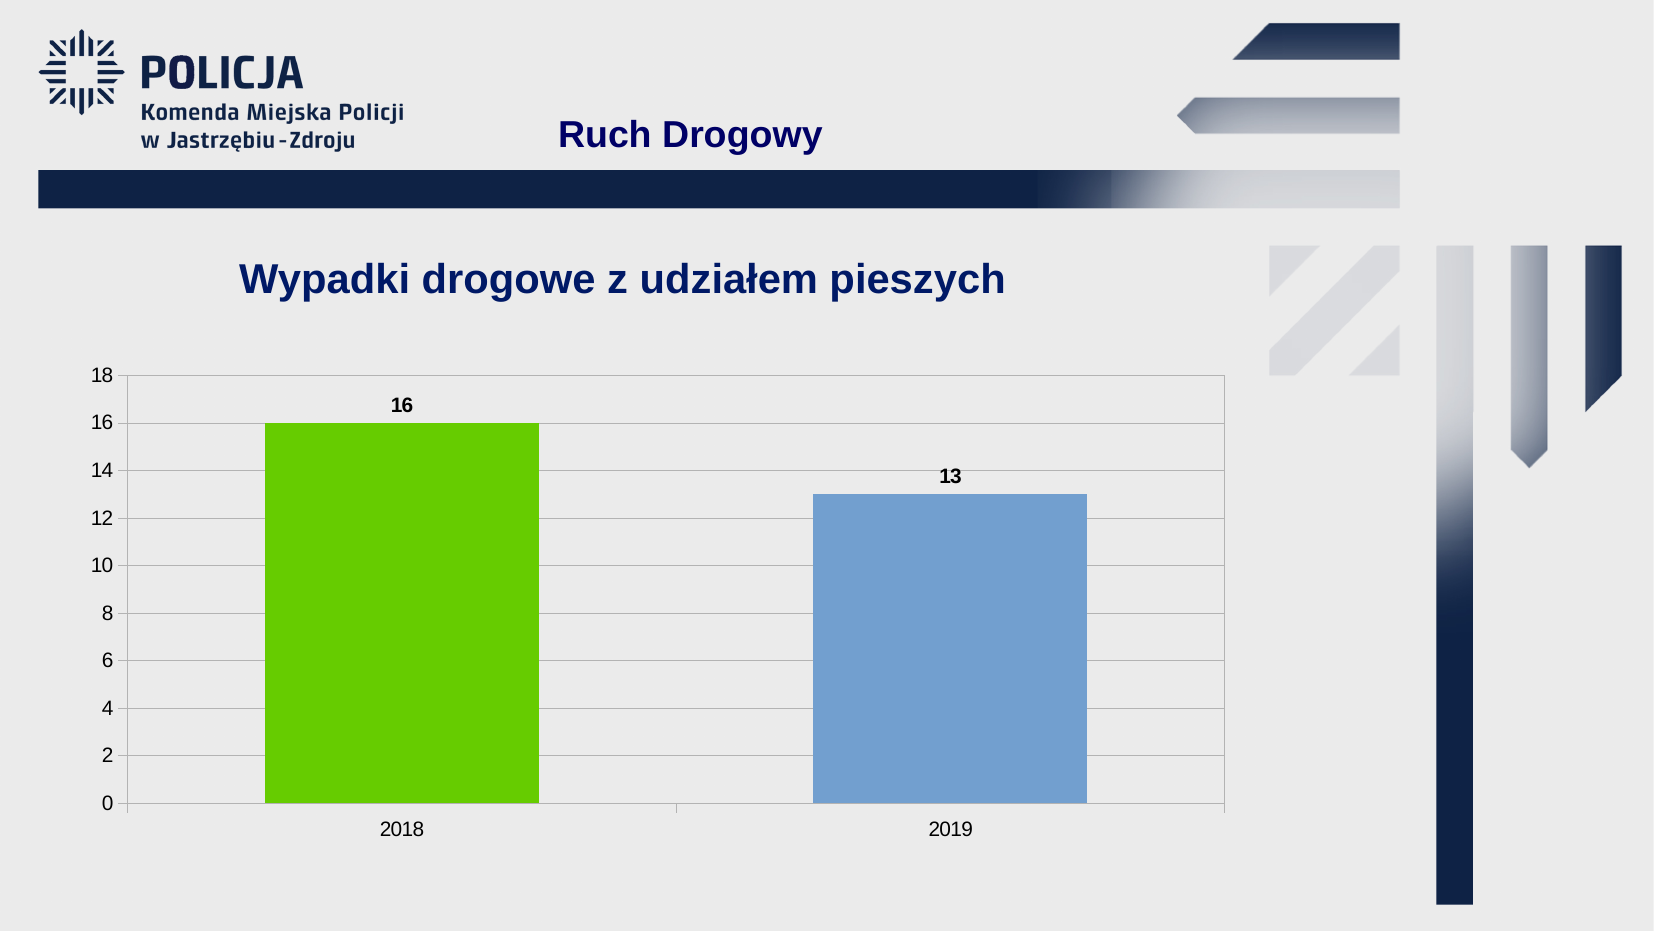

Ruch Drogowy
Wypadki drogowe z udziałem pieszych
### Chart
| Category | Kolumna 2 |
|---|---|
| 2018 | 16.0 |
| 2019 | 13.0 |